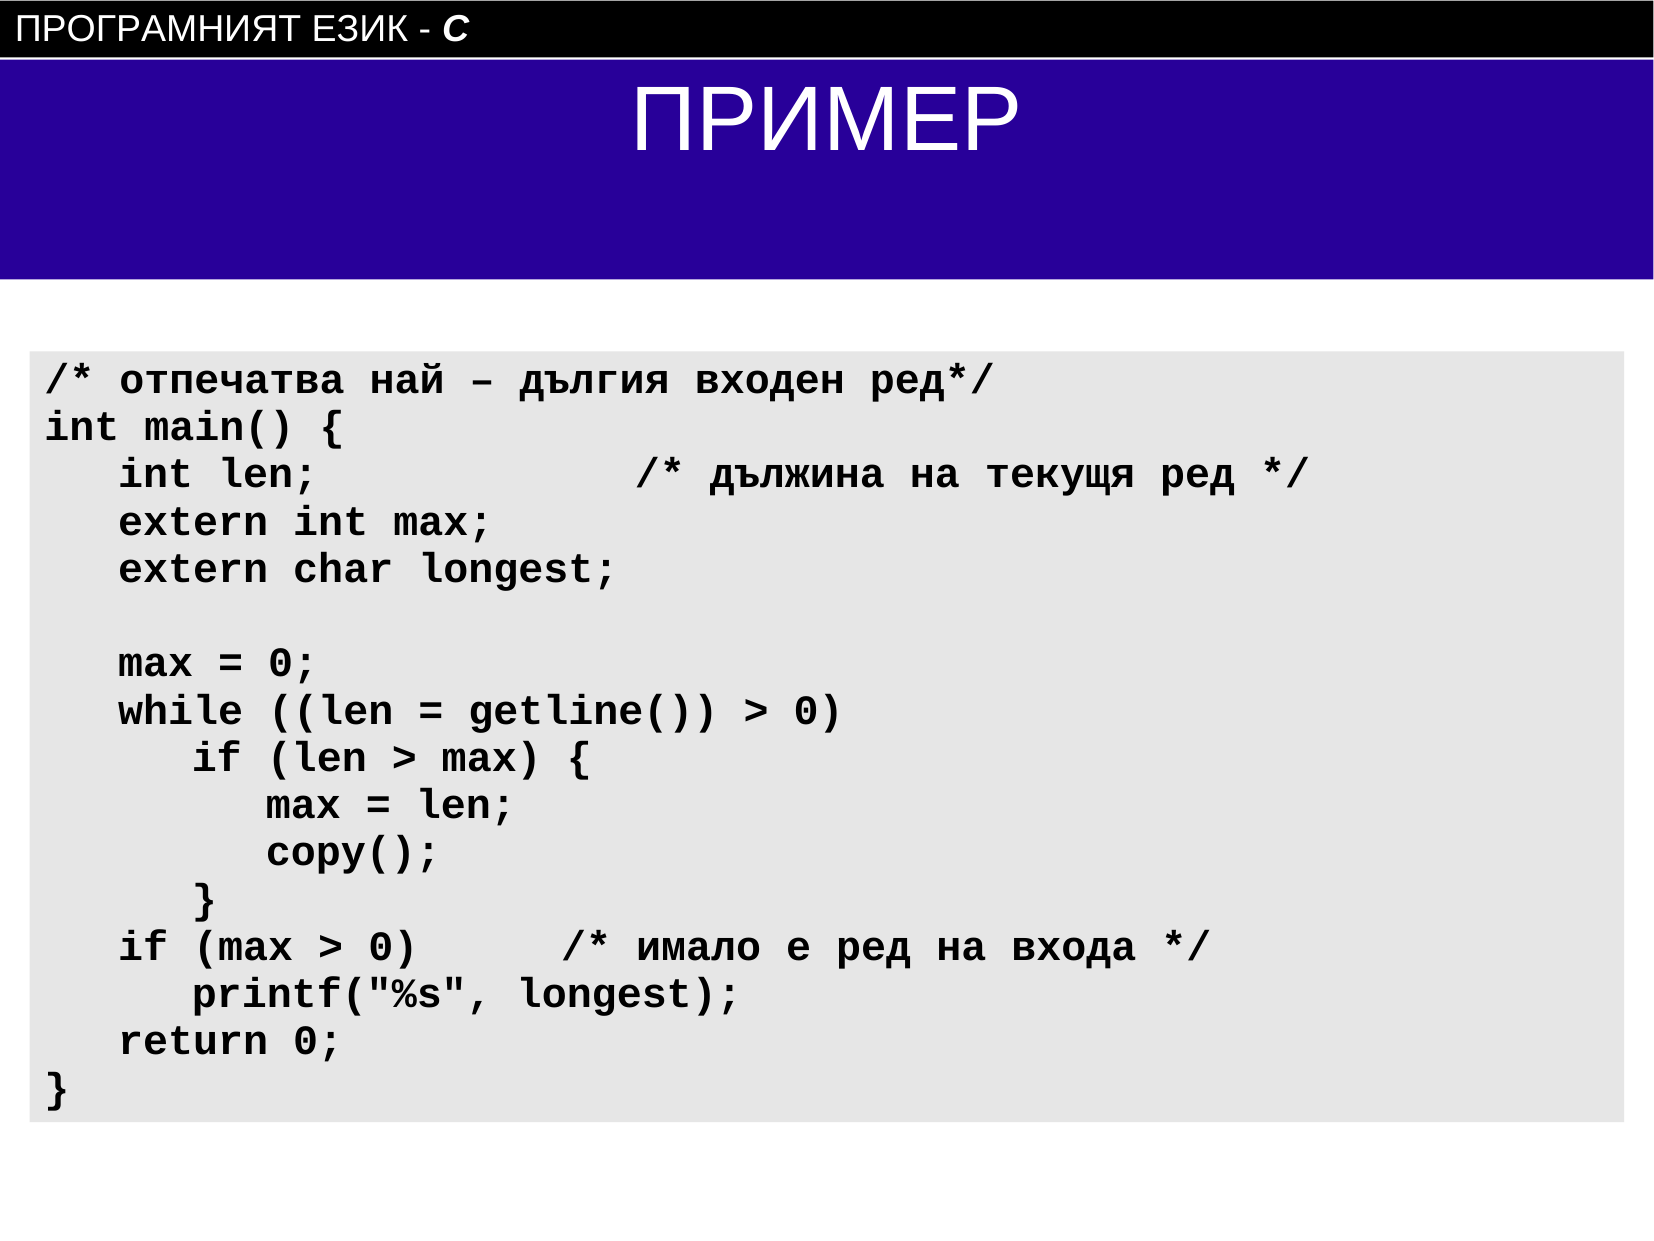

ПРОГРАМНИЯT ЕЗИК - С
								 ПРИМЕР
/* отпечатва най – дългия входен ред*/
int main() {
	int len; 				/* дължина на текущя ред */
	extern int max;
	extern char longest;
	max = 0;
	while ((len = getline()) > 0)
		if (len > max) {
			max = len;
			copy();
		}
	if (max > 0) 		/* имало е ред на входа */
		printf("%s", longest);
	return 0;
}